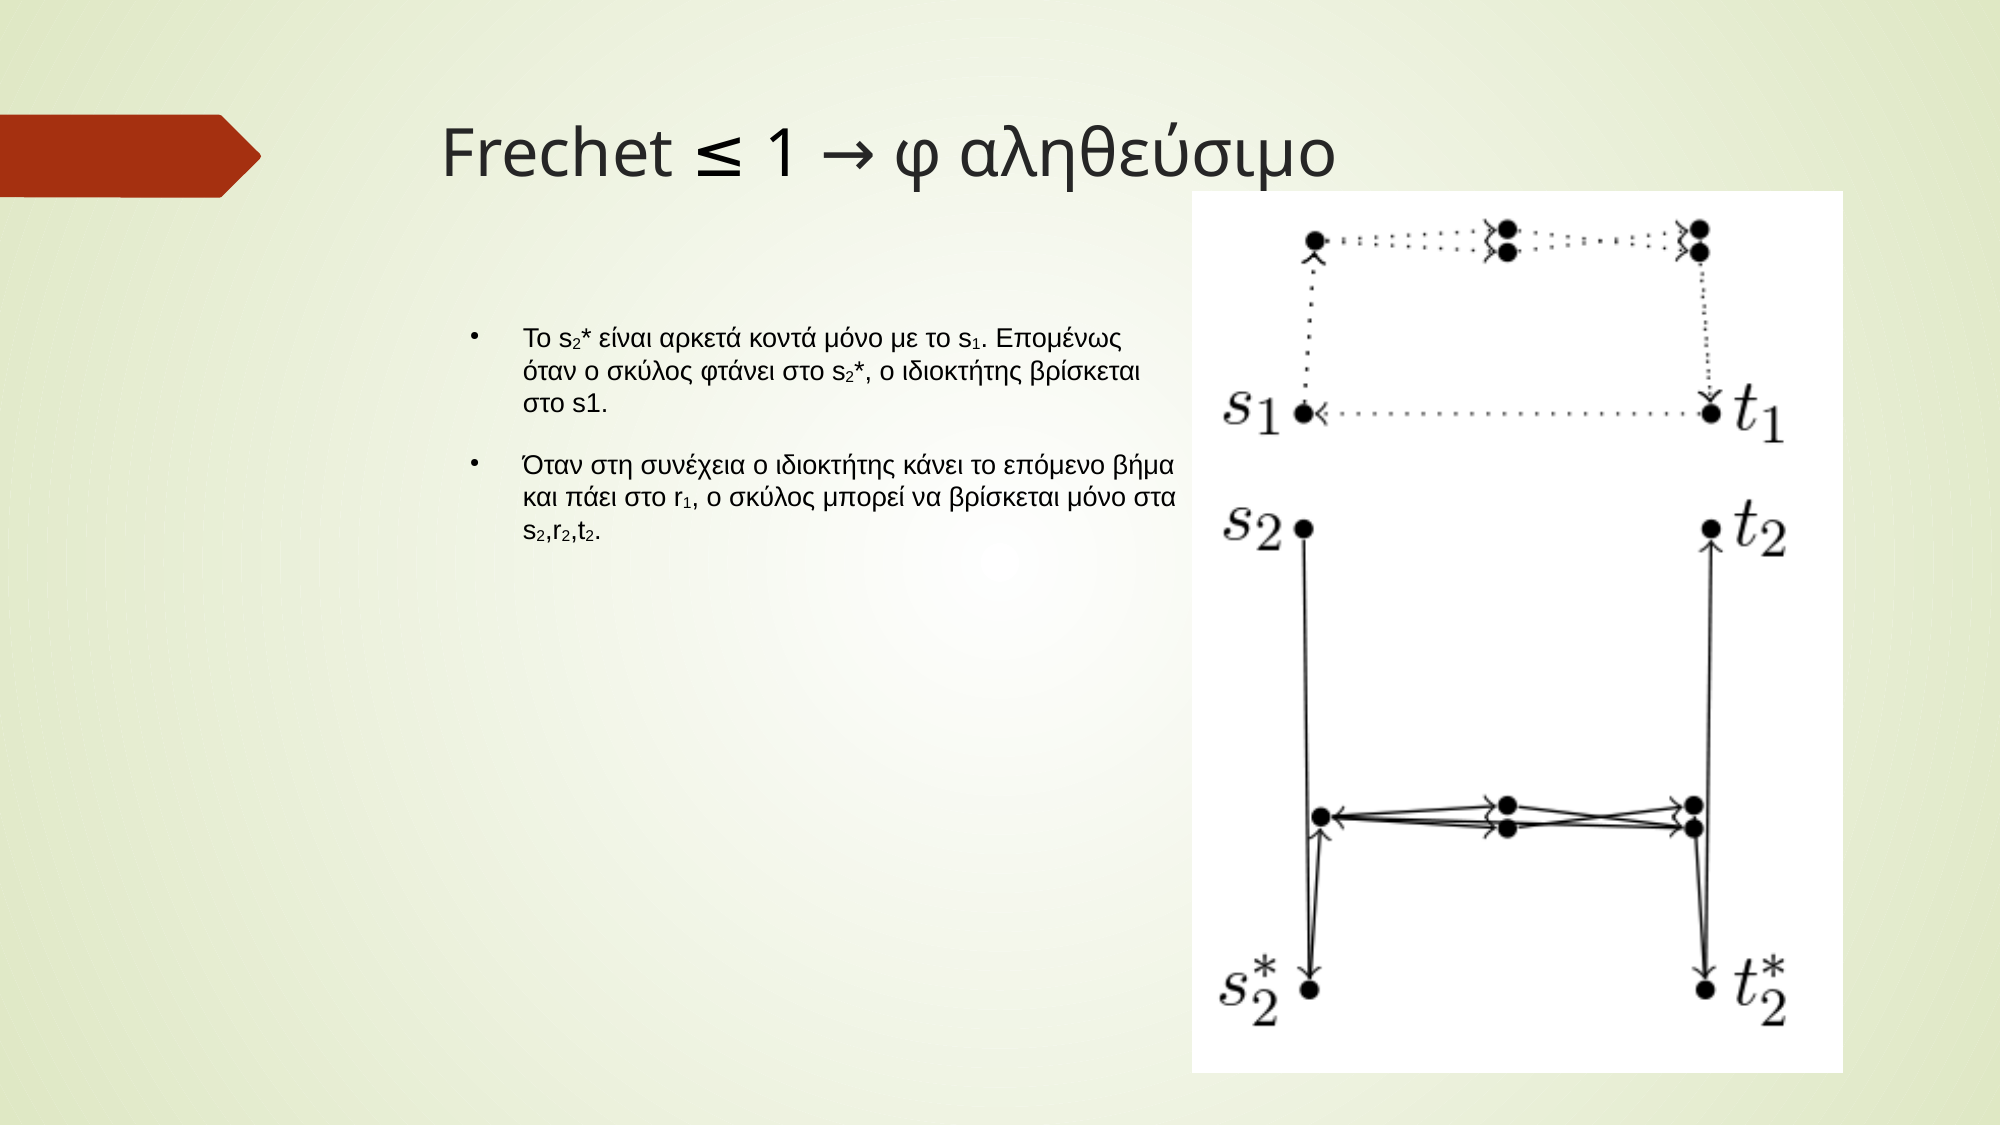

# Frechet ≤ 1 → φ αληθεύσιμο
To s2* είναι αρκετά κοντά μόνο με το s1. Επομένως
όταν ο σκύλος φτάνει στο s2*, ο ιδιοκτήτης βρίσκεται
στο s1.
Όταν στη συνέχεια ο ιδιοκτήτης κάνει το επόμενο βήμα
και πάει στο r1, ο σκύλος μπορεί να βρίσκεται μόνο στα
s2,r2,t2.